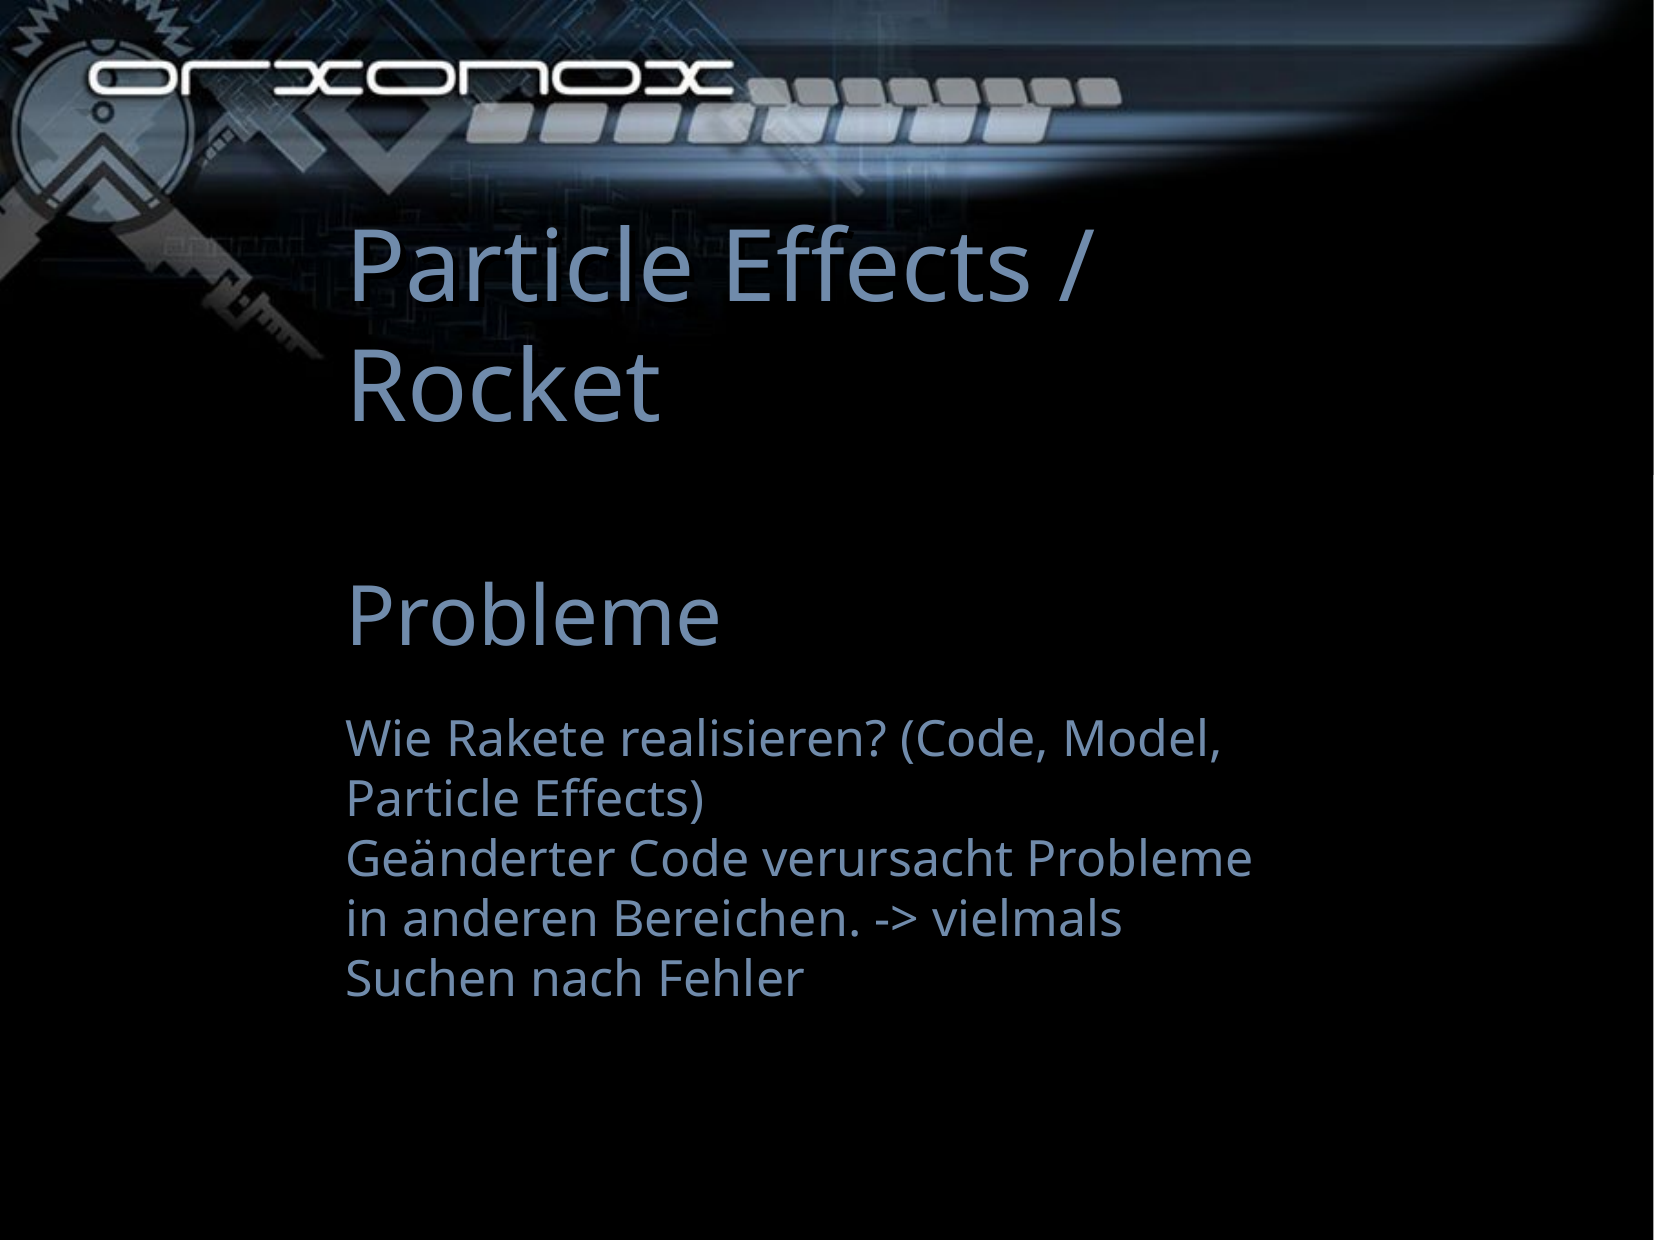

Particle Effects / Rocket
Probleme
Wie Rakete realisieren? (Code, Model, Particle Effects)
Geänderter Code verursacht Probleme in anderen Bereichen. -> vielmals Suchen nach Fehler